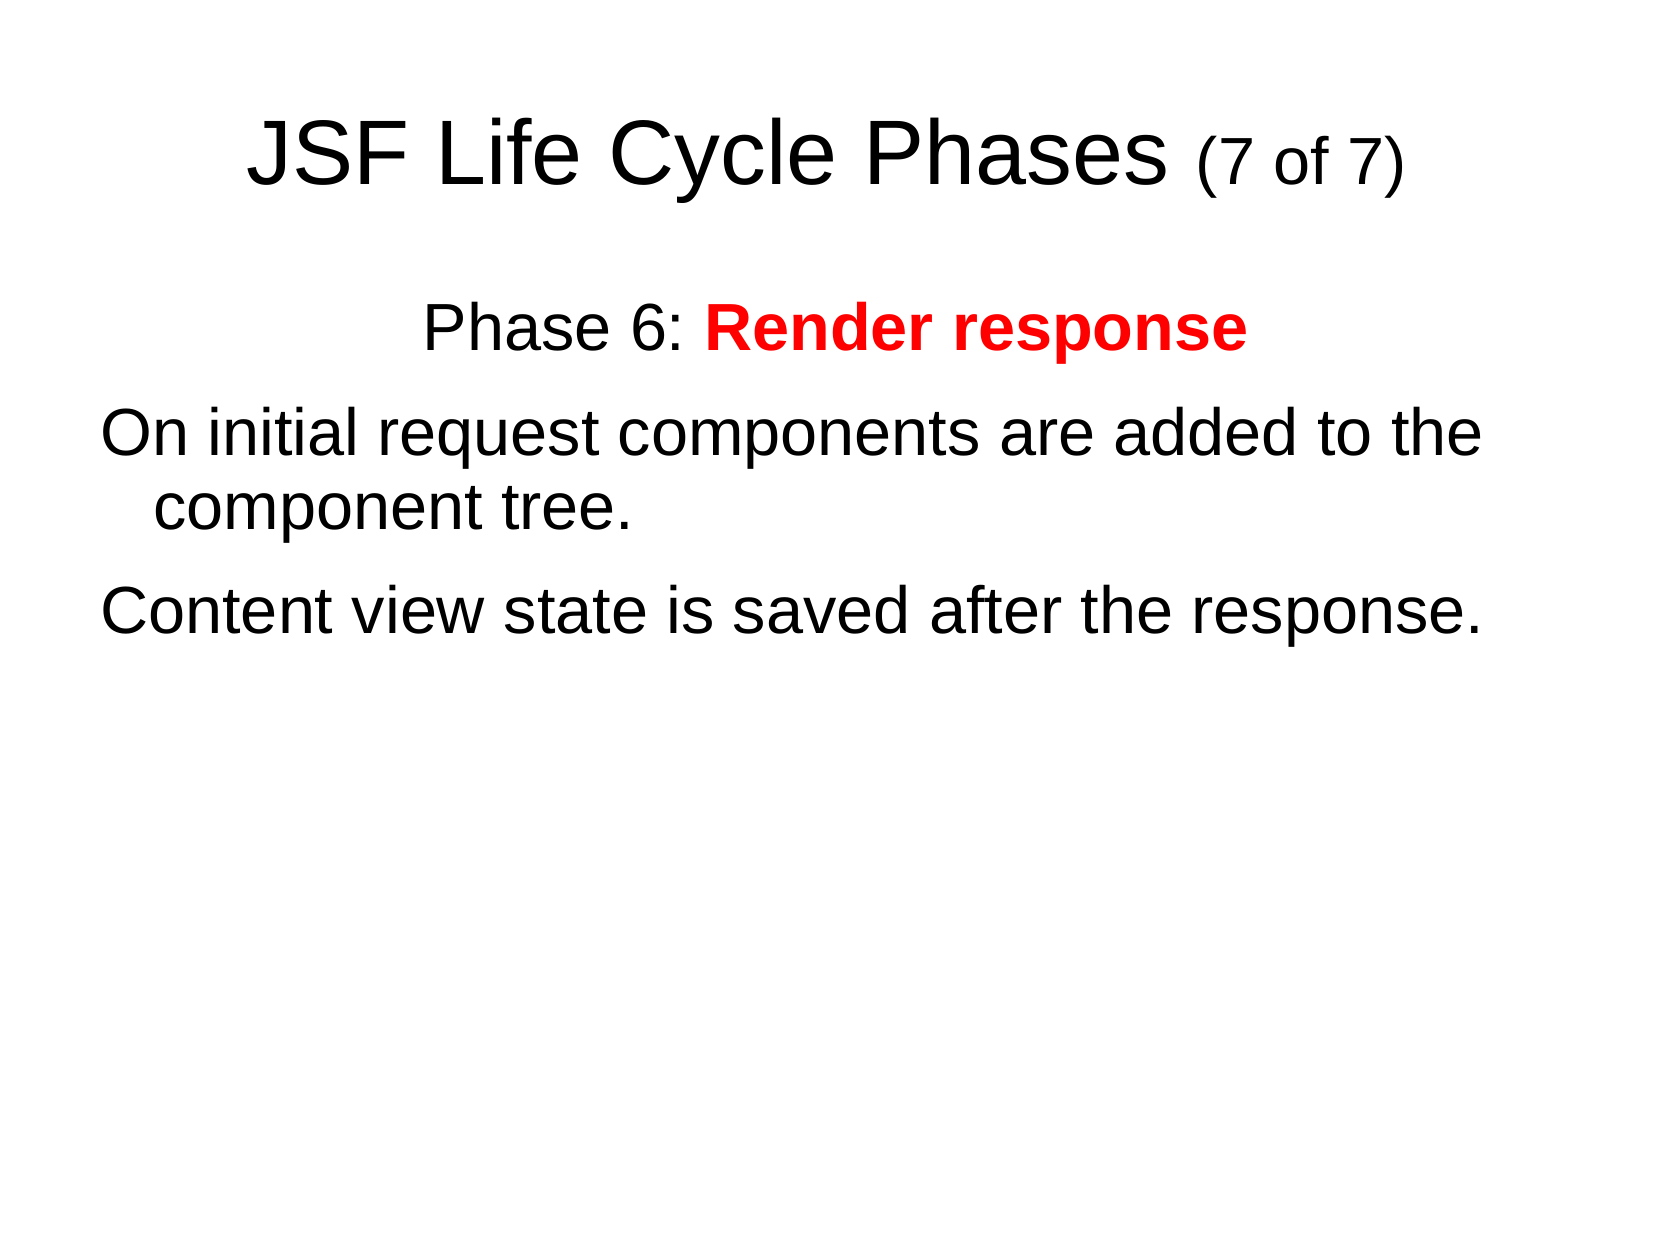

# JSF Life Cycle Phases (7 of 7)
Phase 6: Render response
On initial request components are added to the component tree.
Content view state is saved after the response.